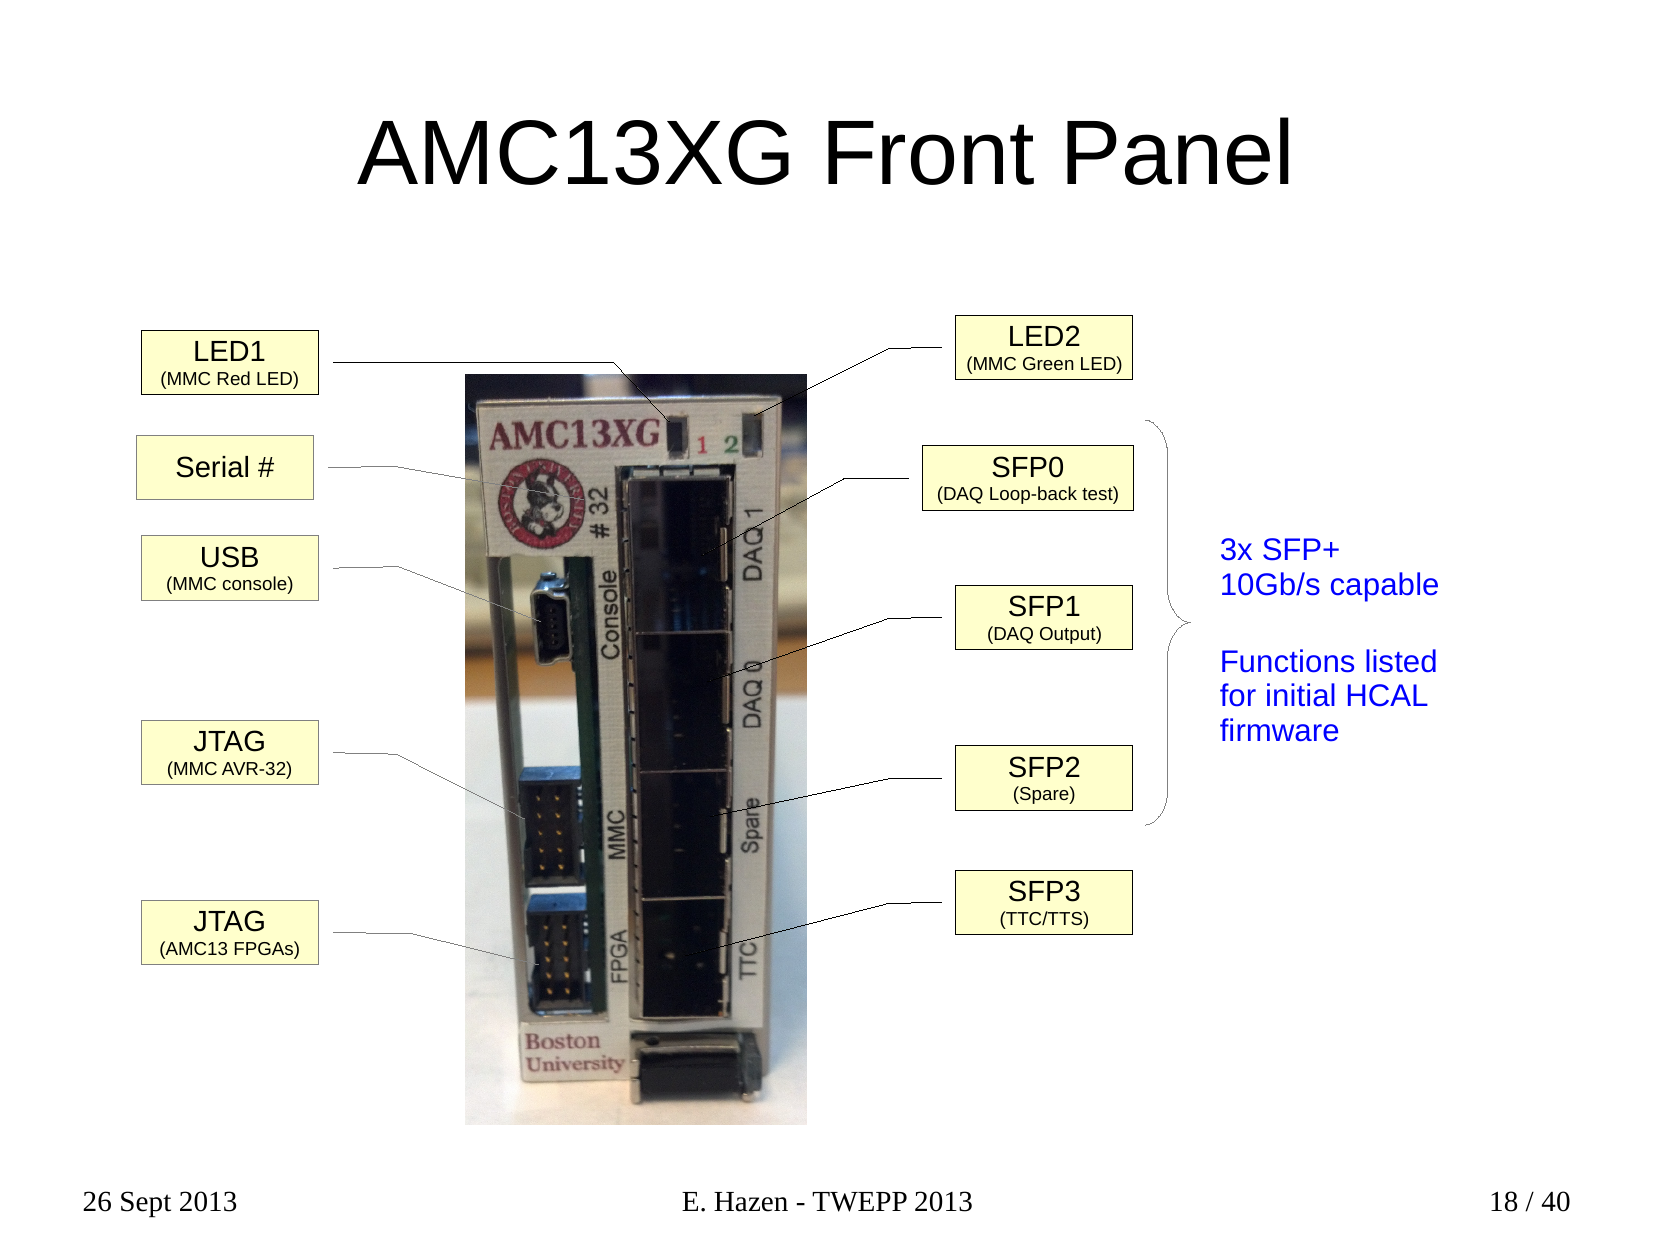

# AMC13XG Front Panel
LED2
(MMC Green LED)
LED1
(MMC Red LED)
Serial #
SFP0
(DAQ Loop-back test)
3x SFP+
10Gb/s capable
Functions listed
for initial HCAL
firmware
USB
(MMC console)
SFP1
(DAQ Output)
JTAG
(MMC AVR-32)
SFP2
(Spare)
SFP3
(TTC/TTS)
JTAG
(AMC13 FPGAs)
26 Sept 2013
E. Hazen - TWEPP 2013
18